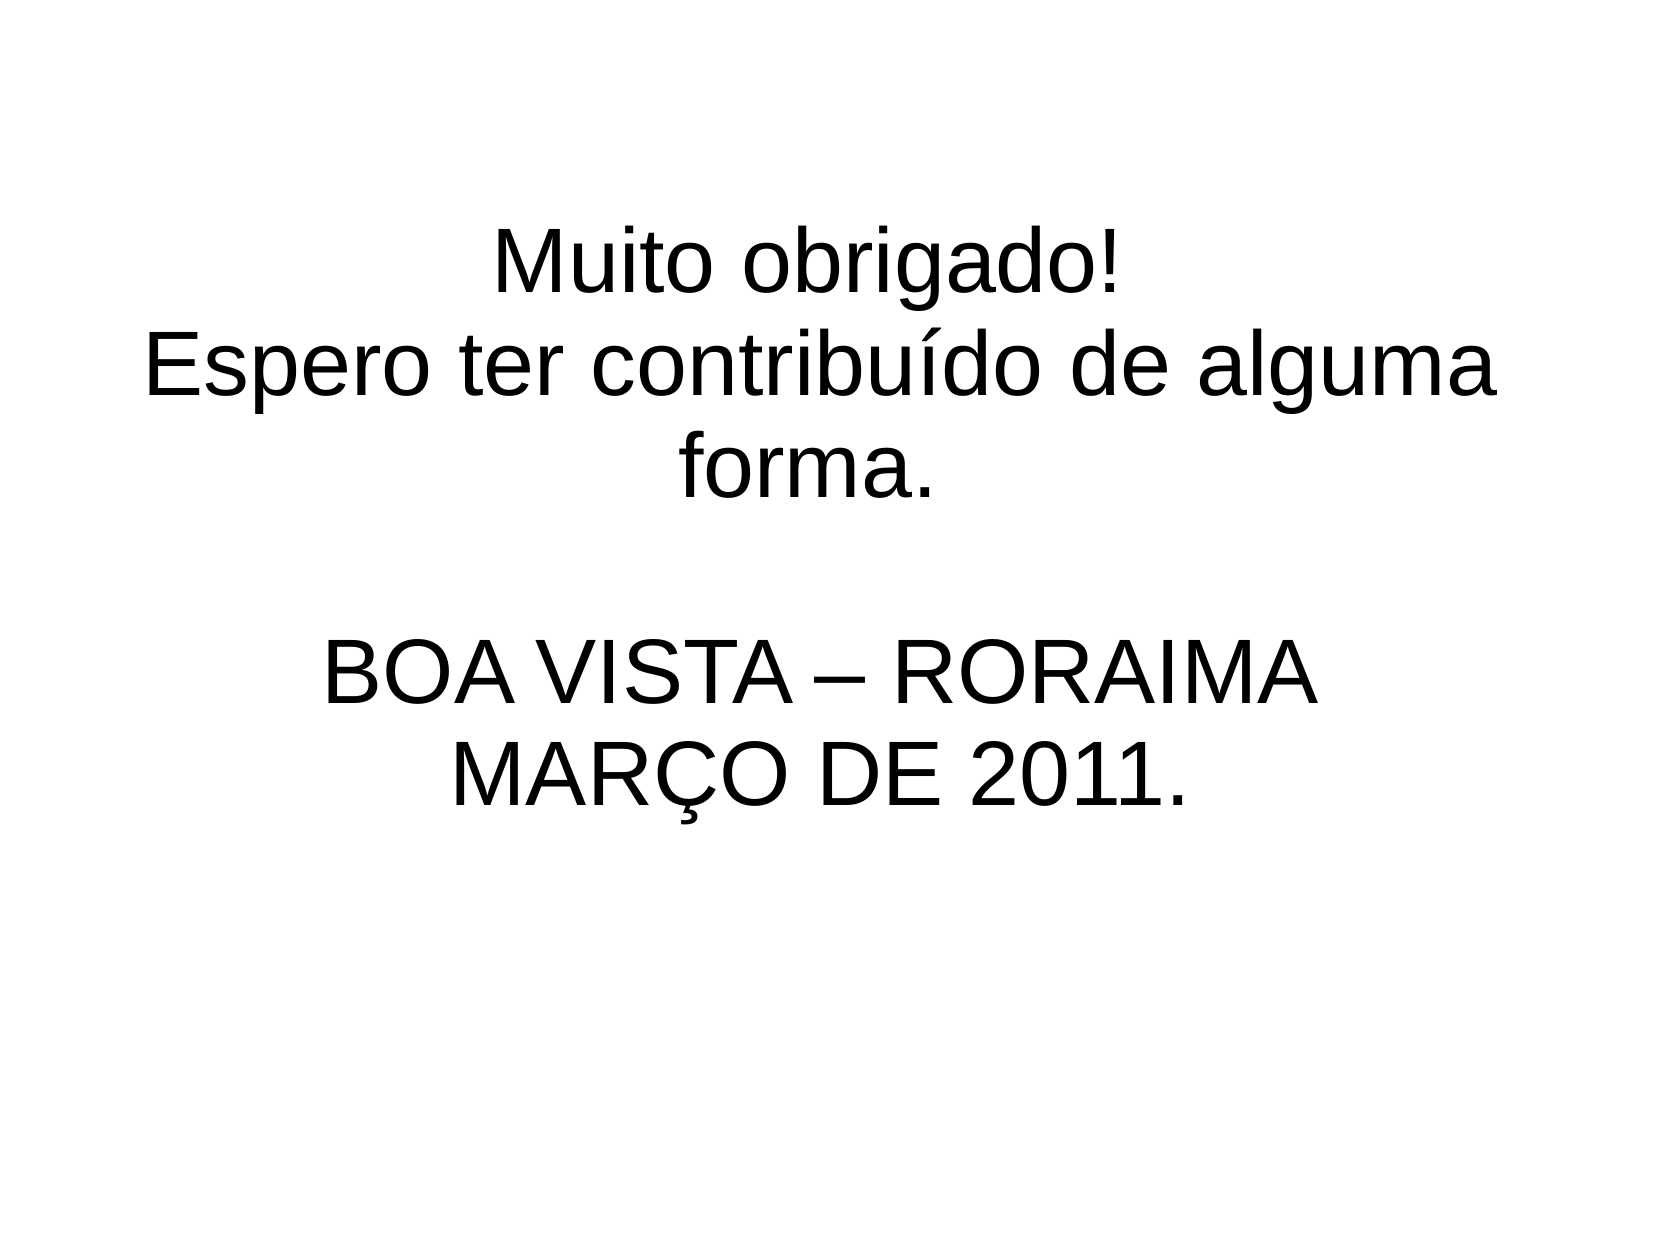

# Muito obrigado! Espero ter contribuído de alguma forma. BOA VISTA – RORAIMA MARÇO DE 2011.